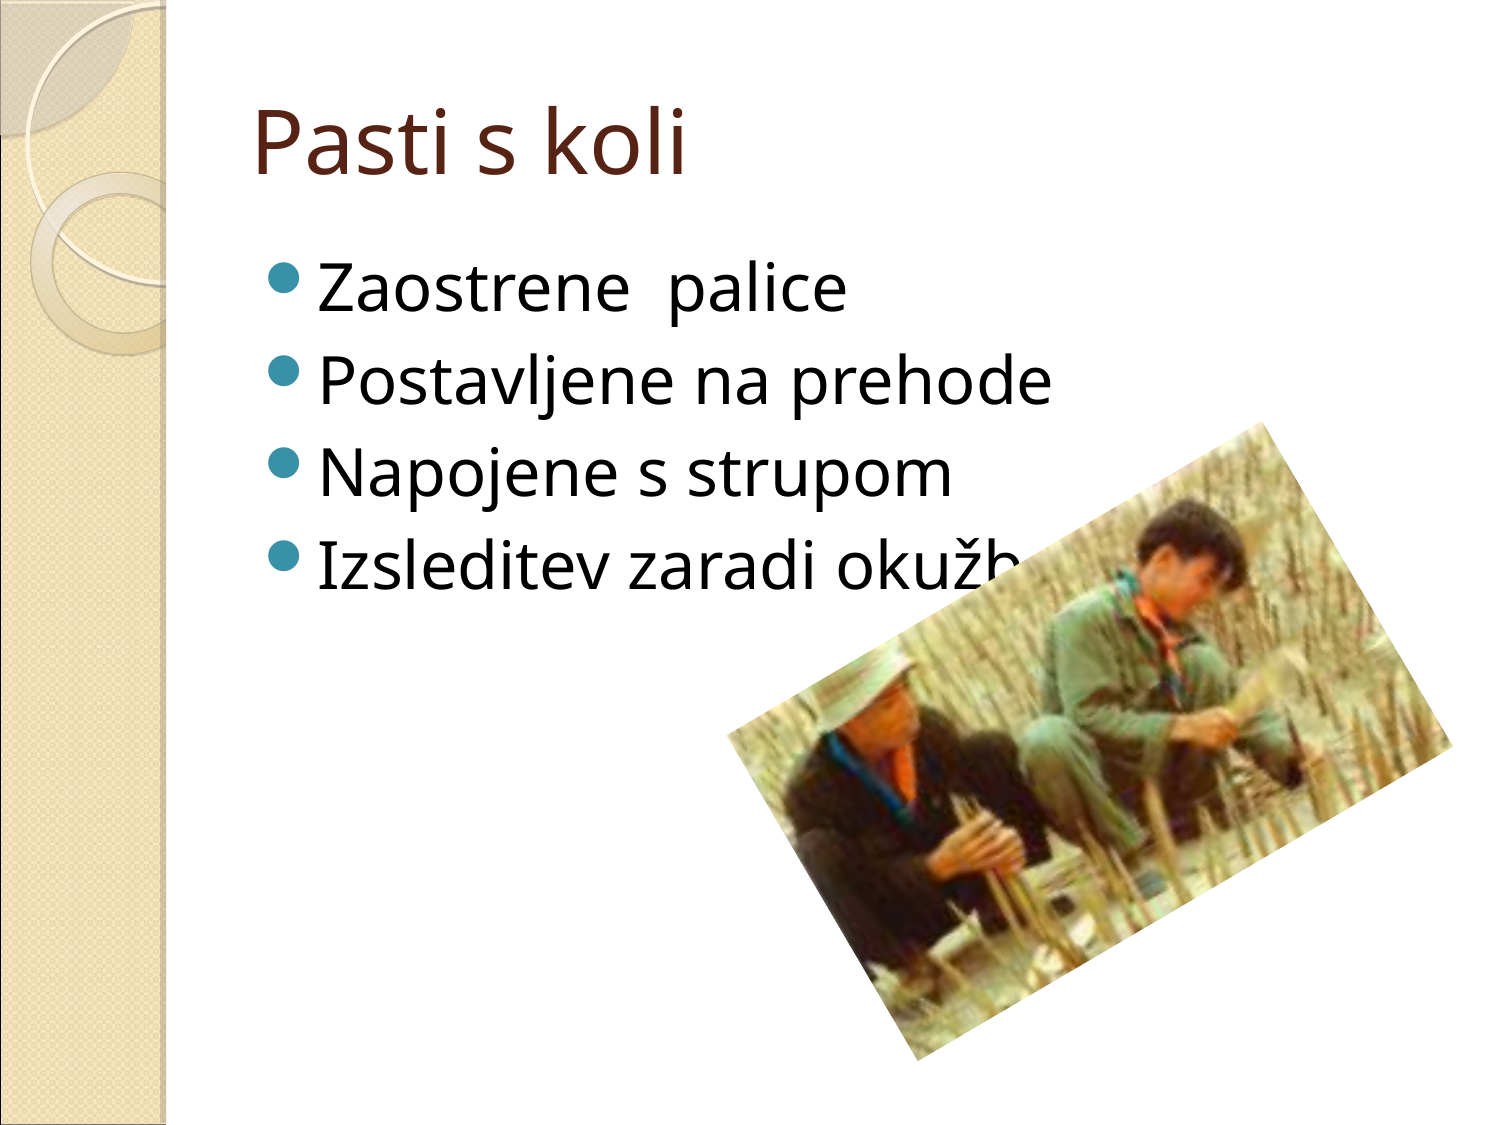

# Pasti s koli
Zaostrene palice
Postavljene na prehode
Napojene s strupom
Izsleditev zaradi okužbe